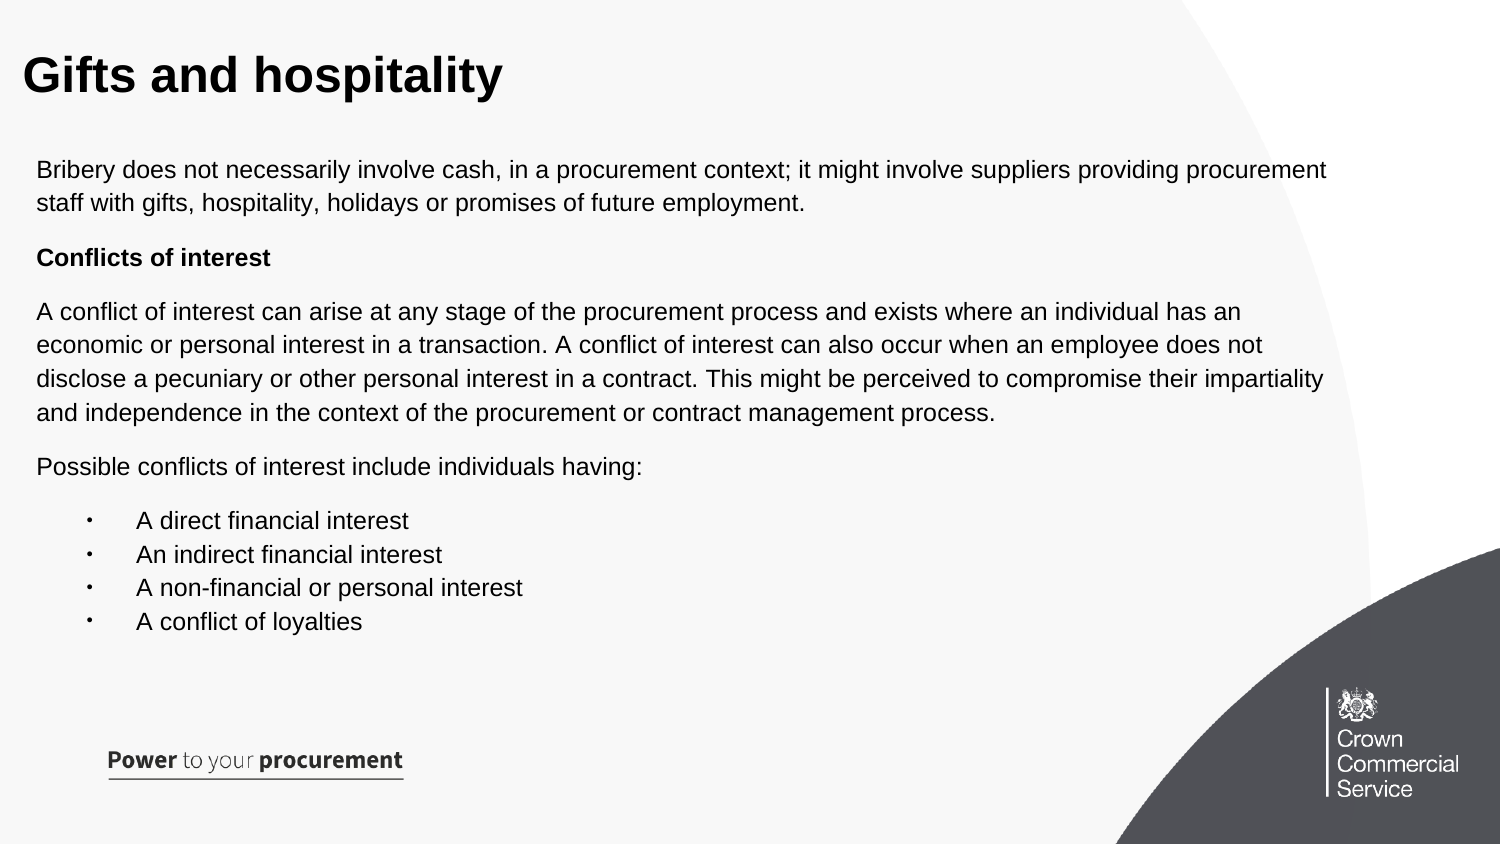

Gifts and hospitality
Bribery does not necessarily involve cash, in a procurement context; it might involve suppliers providing procurement staff with gifts, hospitality, holidays or promises of future employment.
Conflicts of interest
A conflict of interest can arise at any stage of the procurement process and exists where an individual has an economic or personal interest in a transaction. A conflict of interest can also occur when an employee does not disclose a pecuniary or other personal interest in a contract. This might be perceived to compromise their impartiality and independence in the context of the procurement or contract management process.
Possible conflicts of interest include individuals having:
A direct financial interest
An indirect financial interest
A non-financial or personal interest
A conflict of loyalties